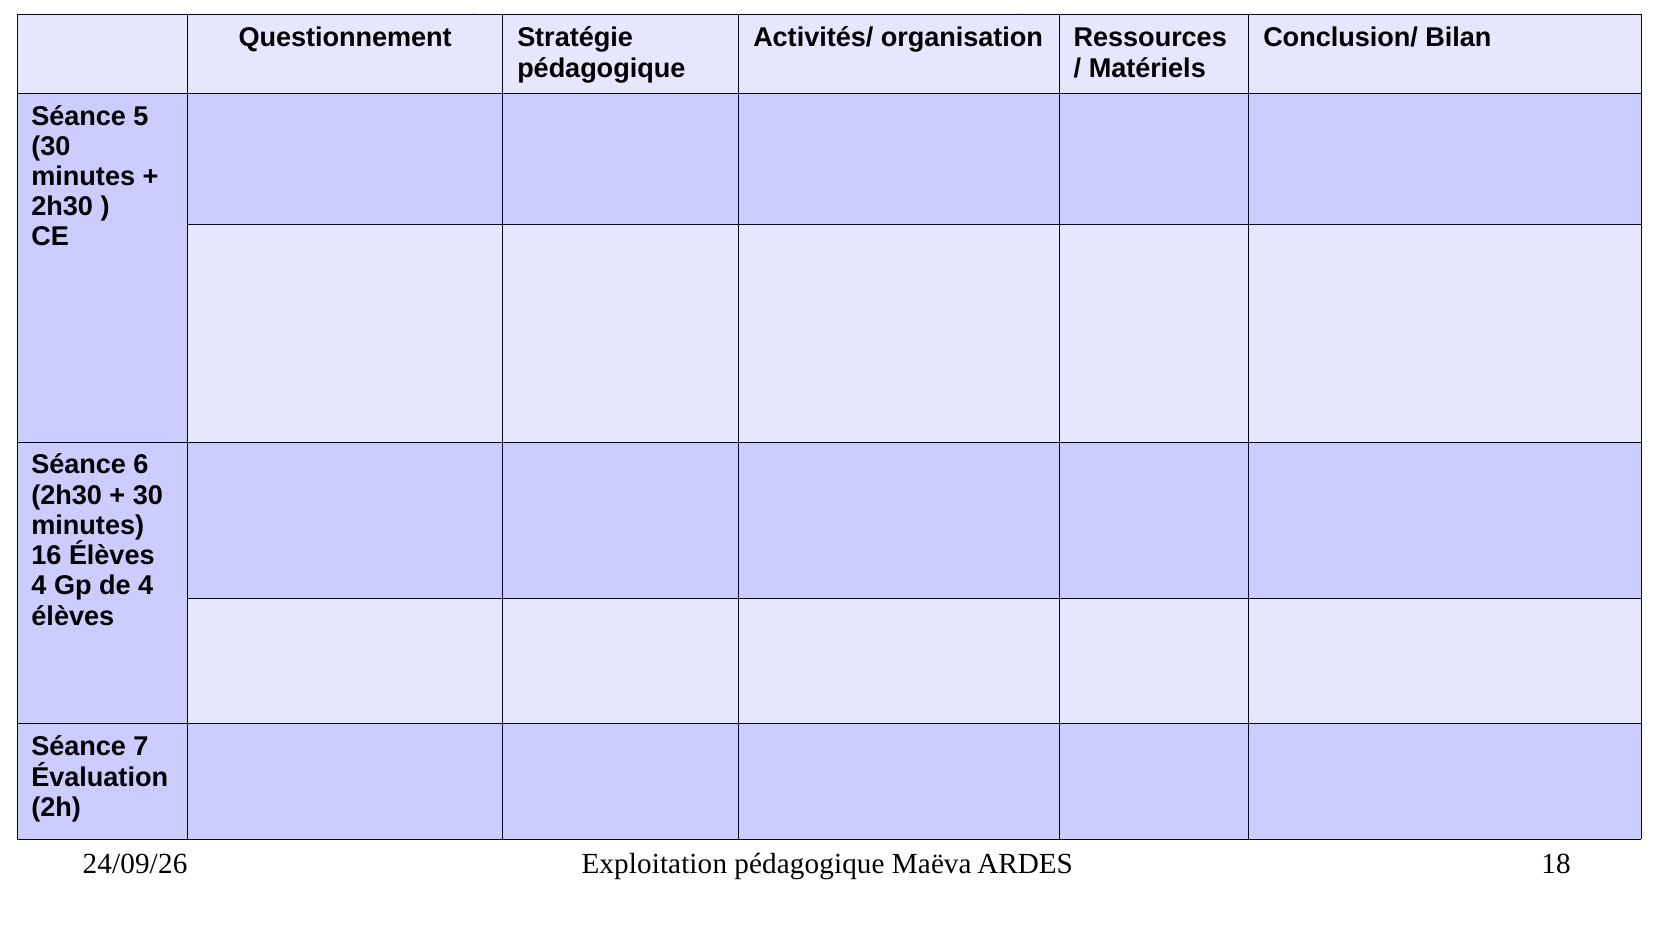

# Déroulement de la séquence
| | Questionnement | Stratégie pédagogique | Activités/ organisation | Ressources/ Matériels | Conclusion/ Bilan |
| --- | --- | --- | --- | --- | --- |
| Séance 5 (30 minutes + 2h30 ) CE | | | | | |
| | | | | | |
| Séance 6 (2h30 + 30 minutes) 16 Élèves 4 Gp de 4 élèves | | | | | |
| | | | | | |
| Séance 7 Évaluation (2h) | | | | | |
Exploitation pédagogique Maëva ARDES
18